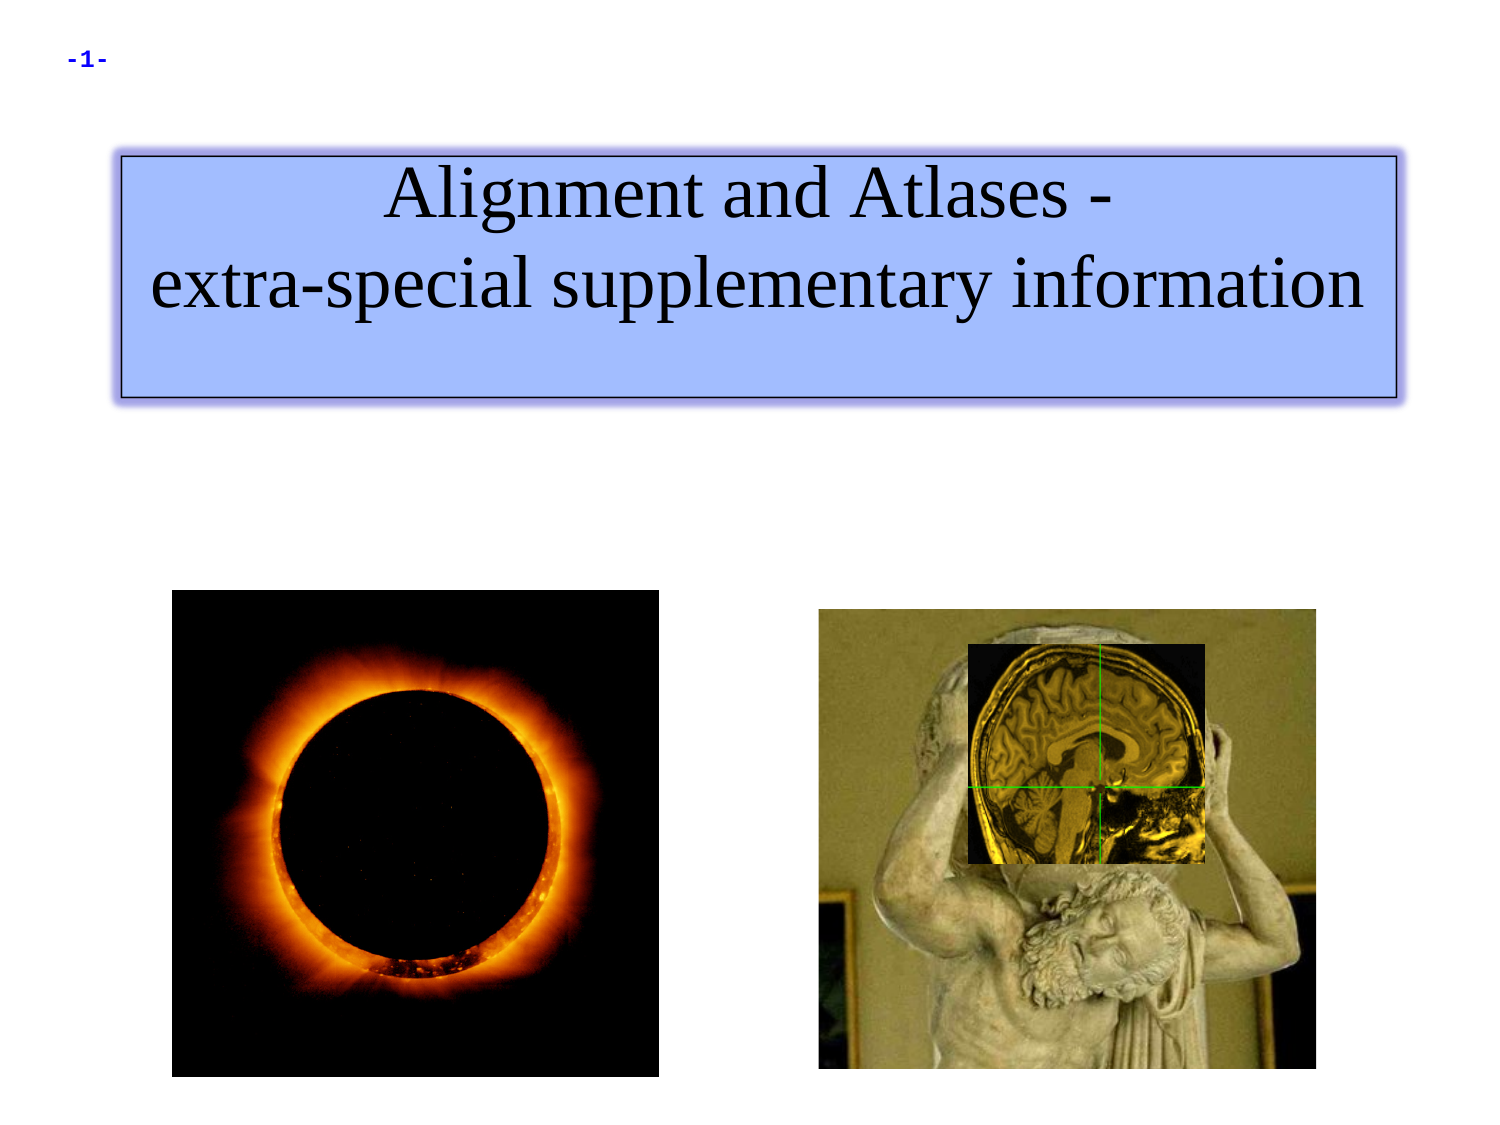

Alignment and Atlases -
extra-special supplementary information